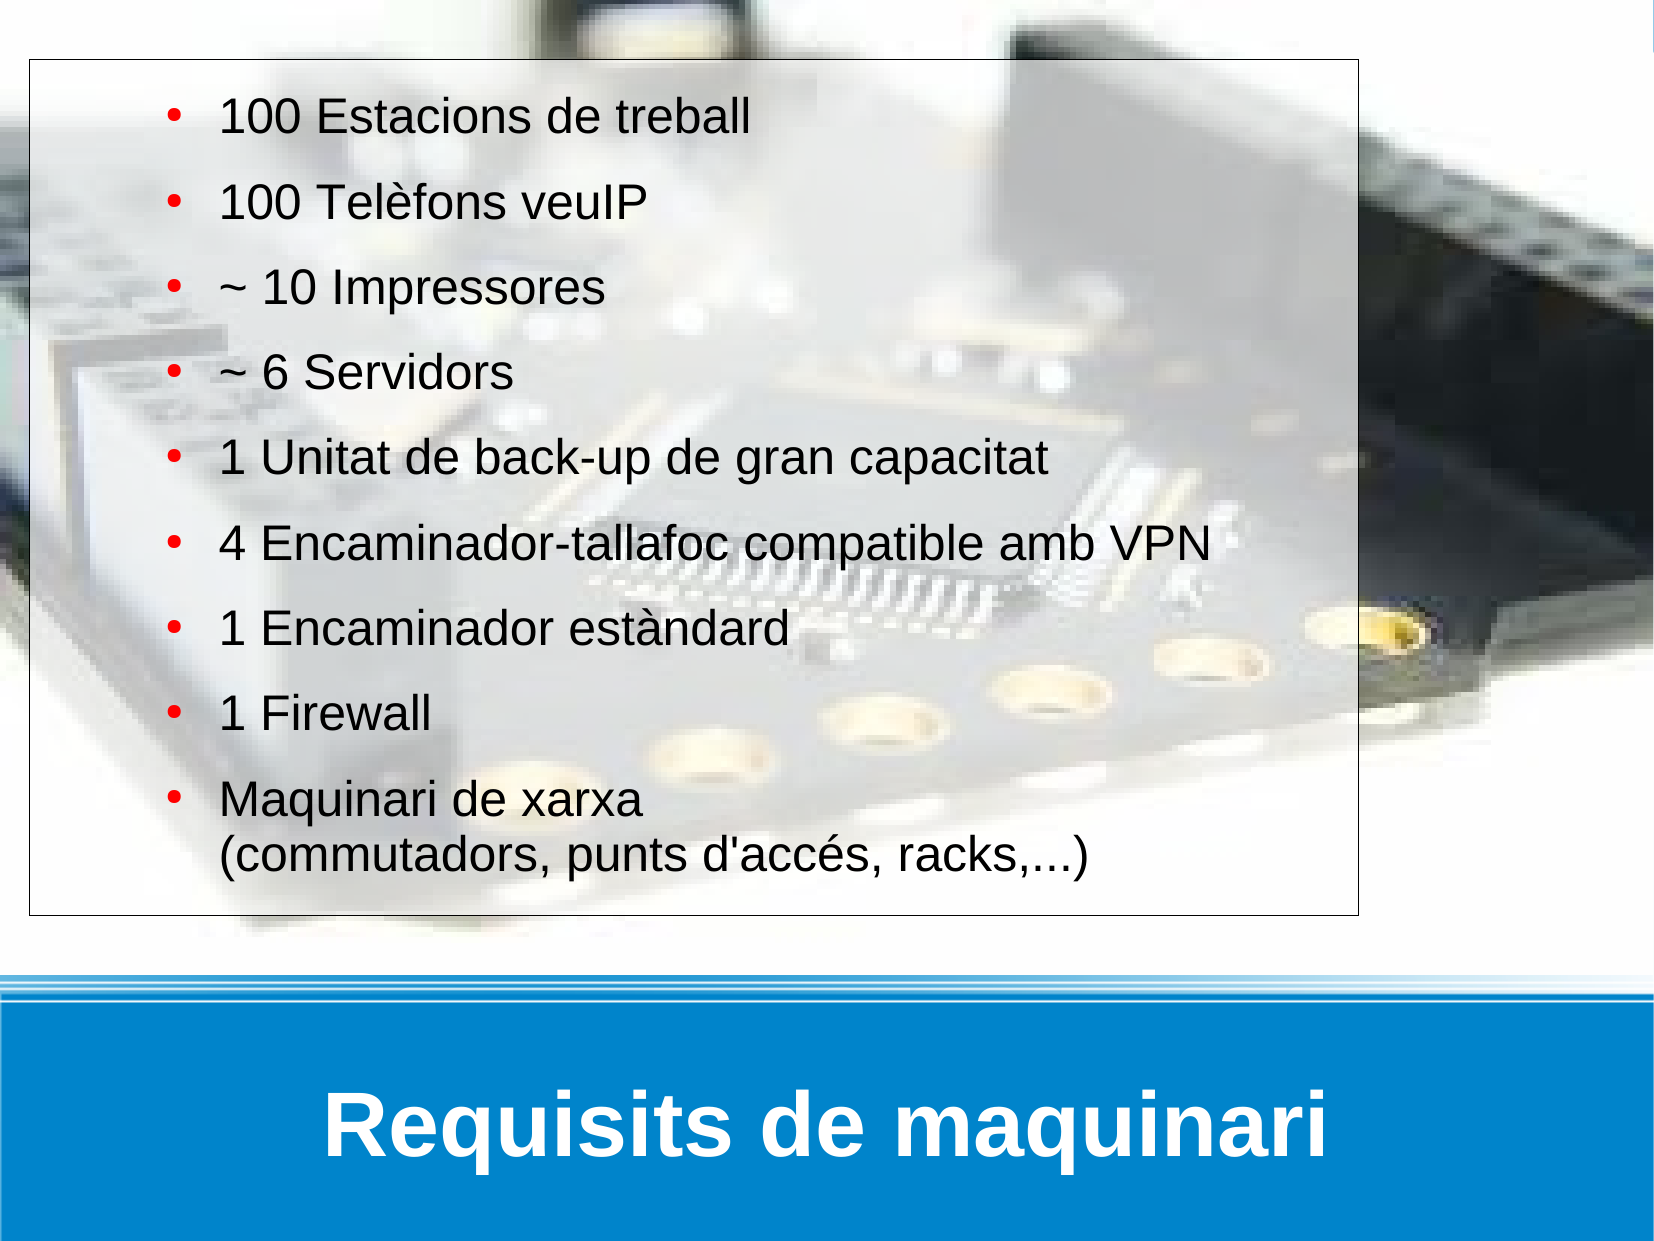

100 Estacions de treball
100 Telèfons veuIP
~ 10 Impressores
~ 6 Servidors
1 Unitat de back-up de gran capacitat
4 Encaminador-tallafoc compatible amb VPN
1 Encaminador estàndard
1 Firewall
Maquinari de xarxa
(commutadors, punts d'accés, racks,...)
# Requisits de maquinari